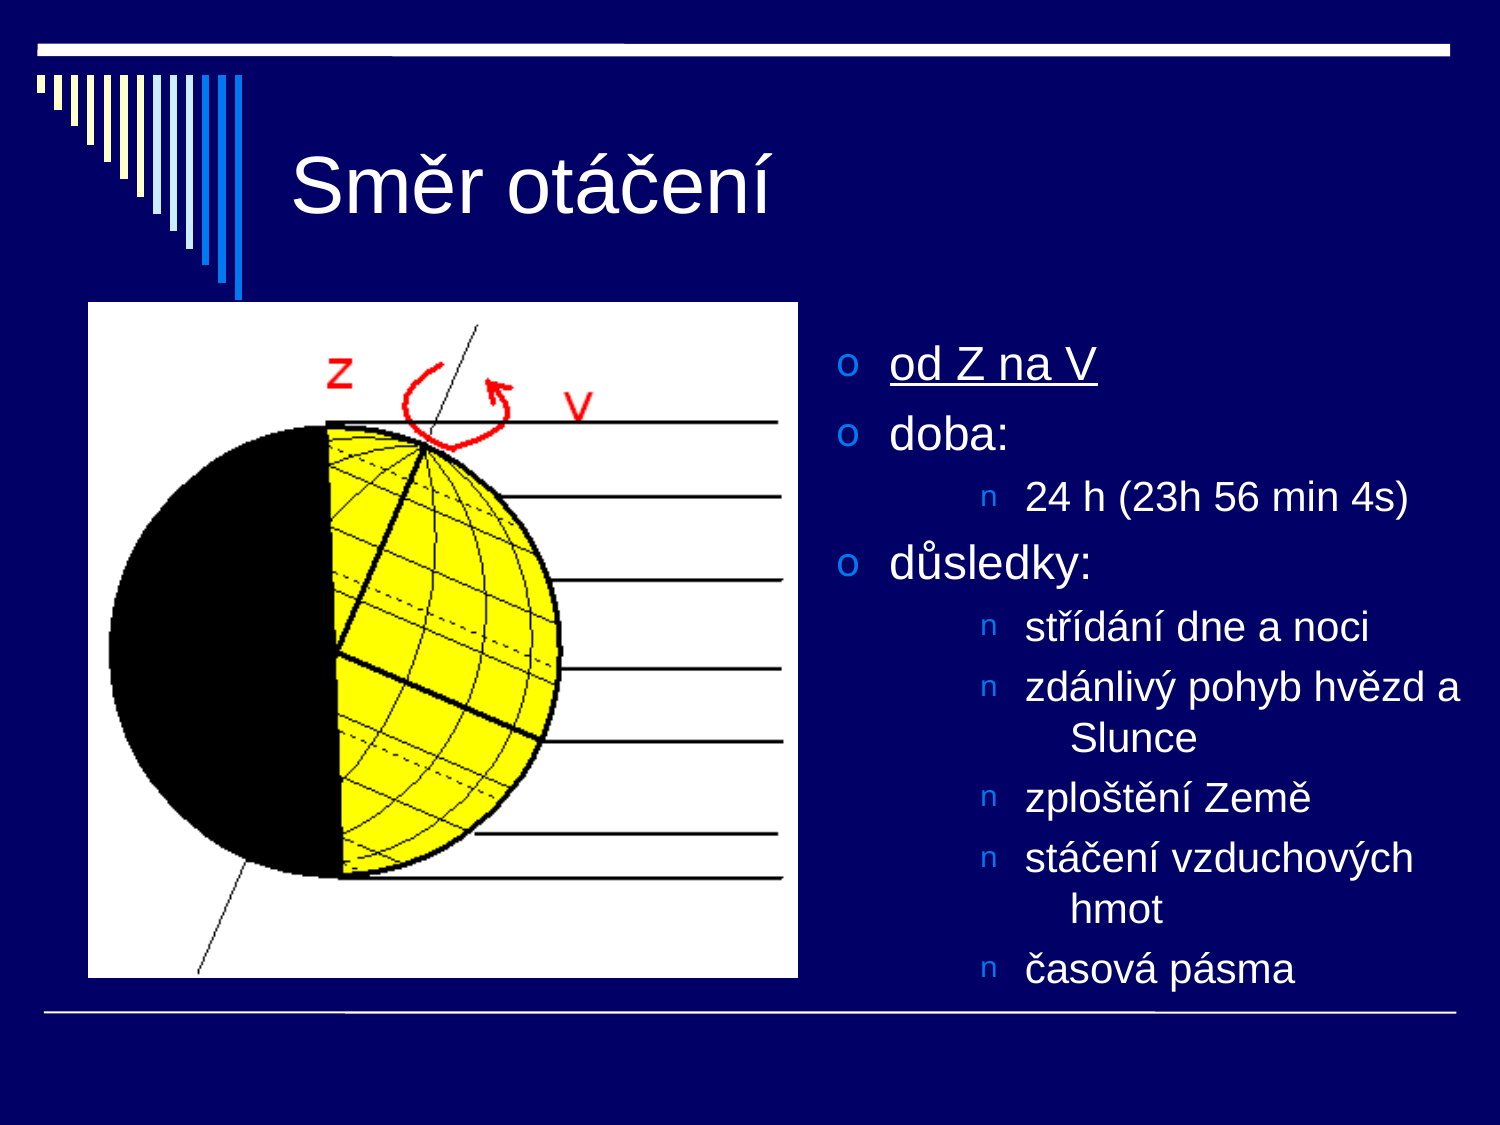

# Směr otáčení
od Z na V
doba:
24 h (23h 56 min 4s)
důsledky:
střídání dne a noci
zdánlivý pohyb hvězd a Slunce
zploštění Země
stáčení vzduchových hmot
časová pásma